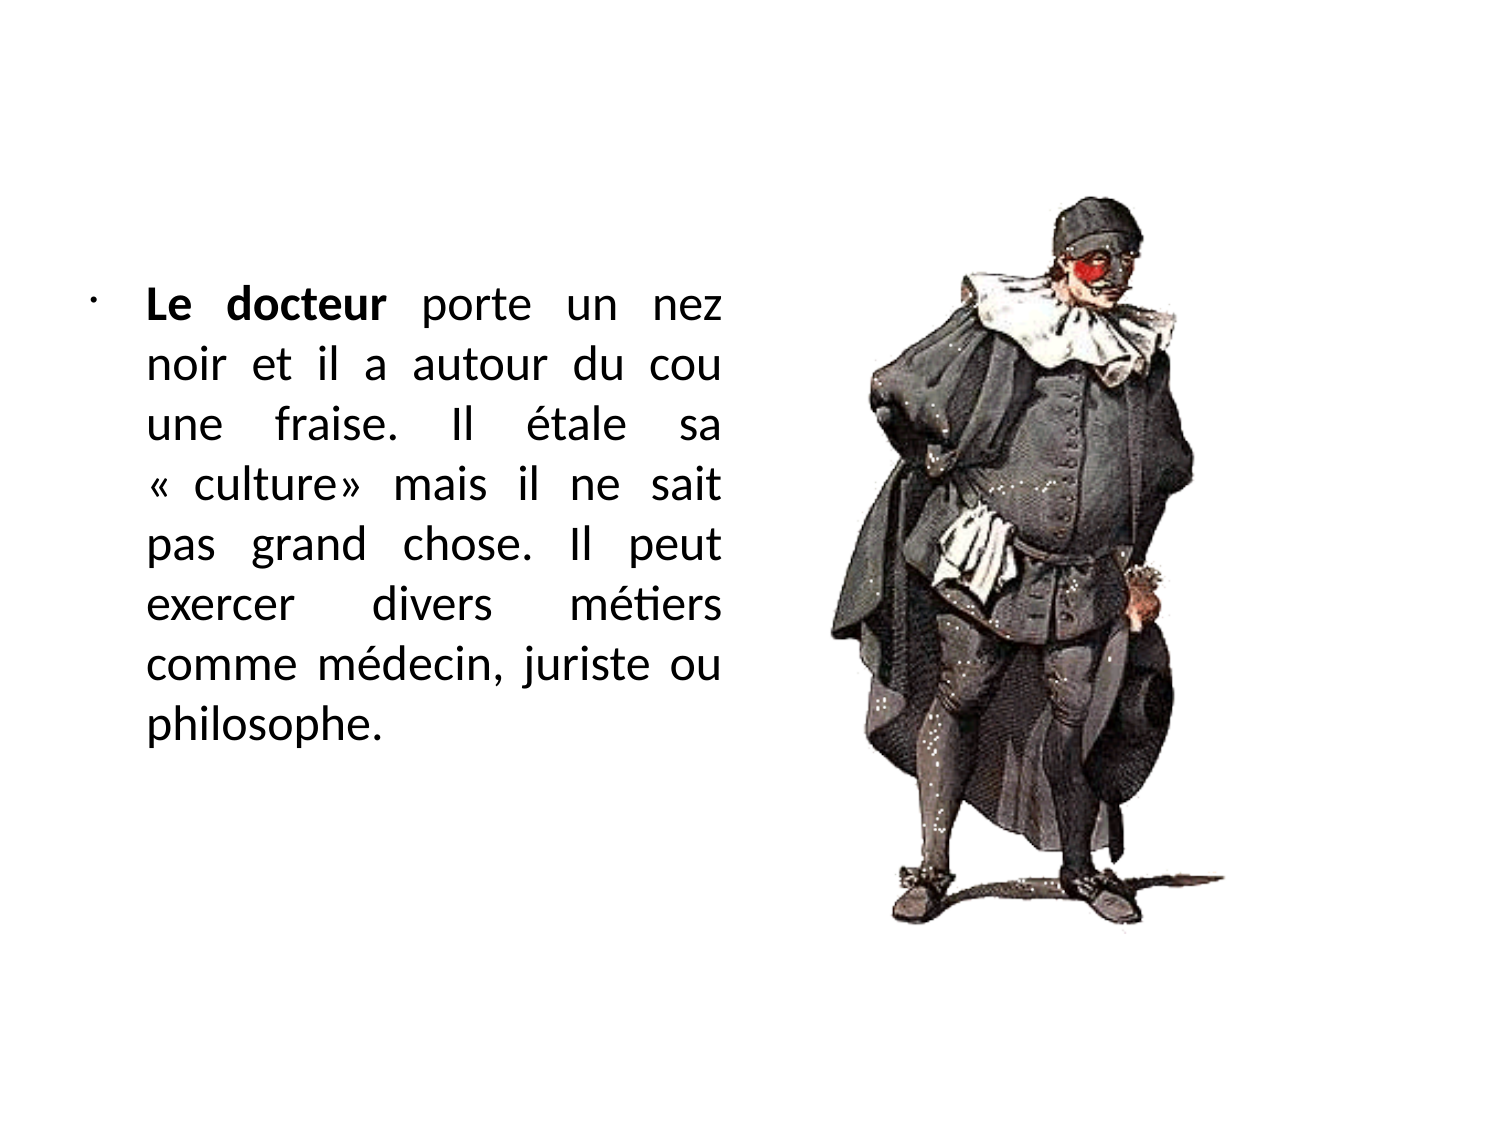

# Le docteur porte un nez noir et il a autour du cou une fraise. Il étale sa «  culture» mais il ne sait pas grand chose. Il peut exercer divers métiers comme médecin, juriste ou philosophe.